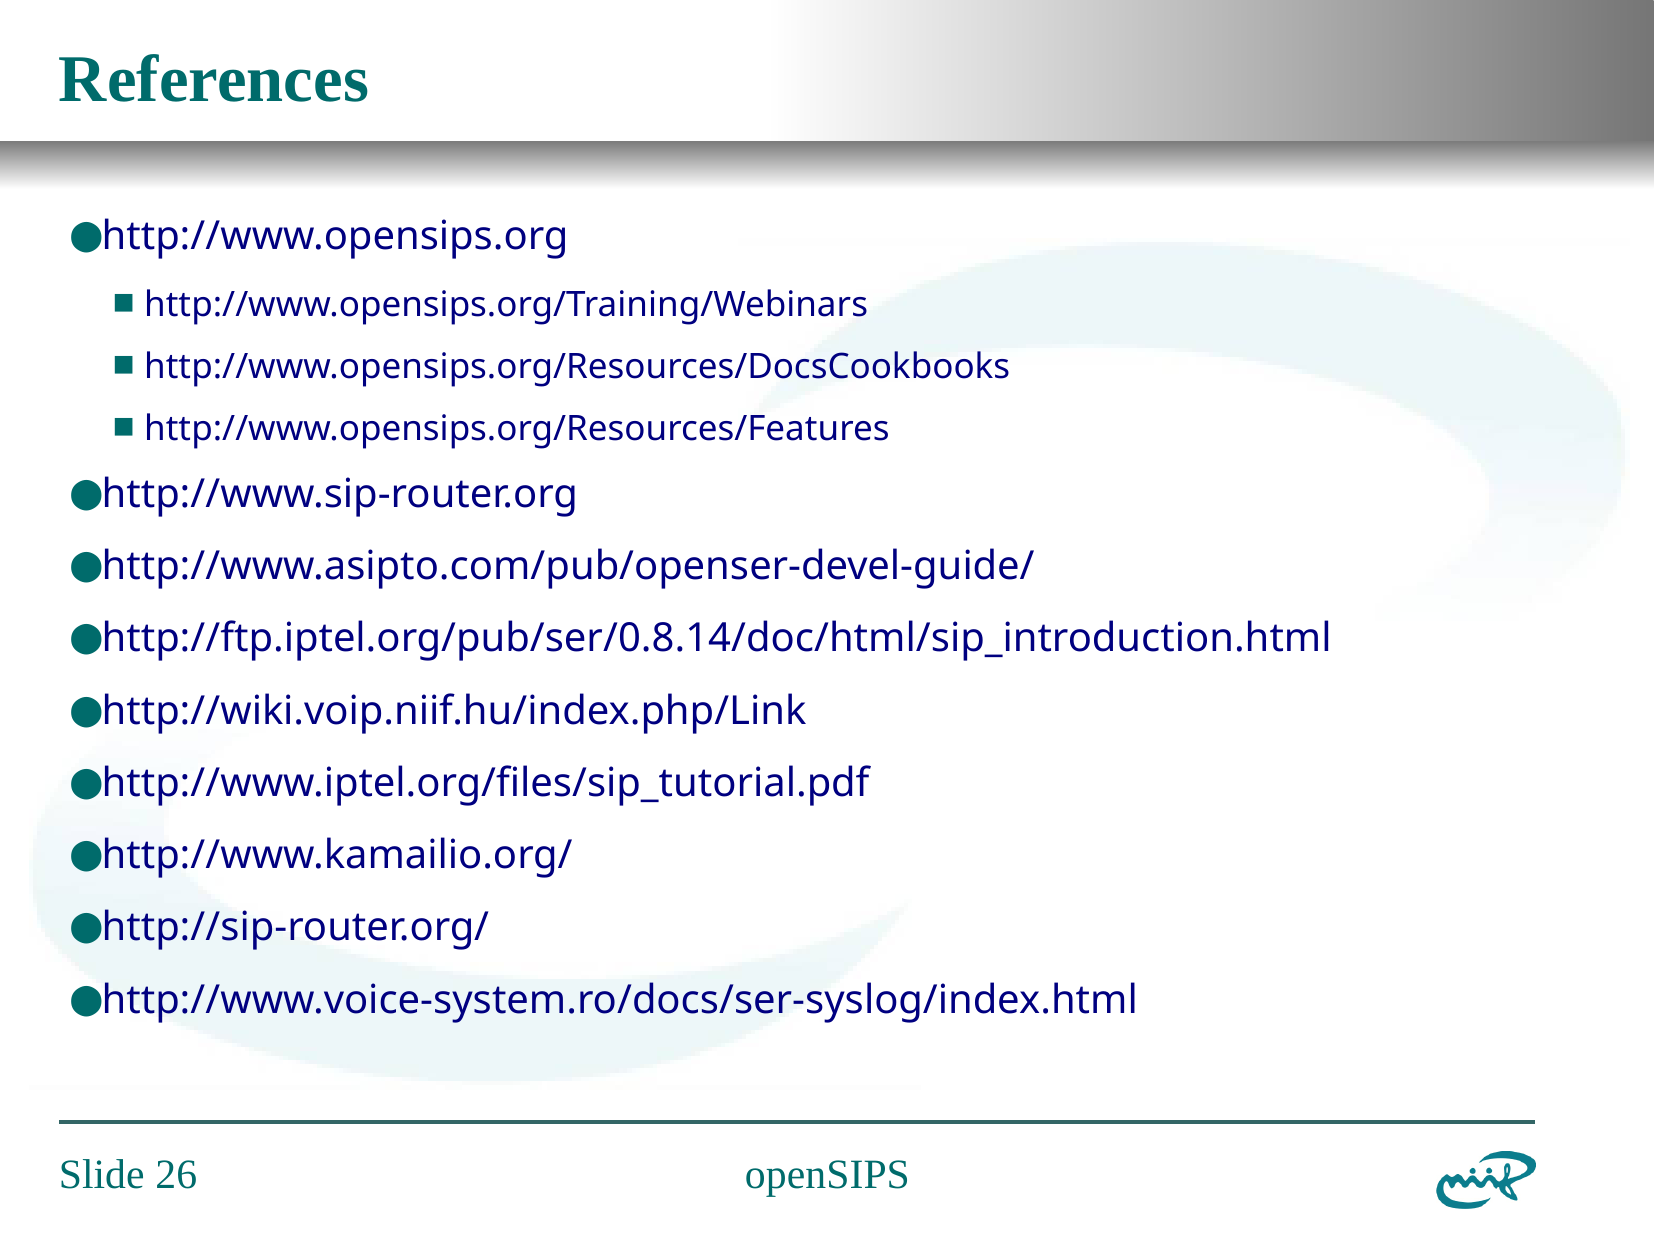

# References
http://www.opensips.org
http://www.opensips.org/Training/Webinars
http://www.opensips.org/Resources/DocsCookbooks
http://www.opensips.org/Resources/Features
http://www.sip-router.org
http://www.asipto.com/pub/openser-devel-guide/
http://ftp.iptel.org/pub/ser/0.8.14/doc/html/sip_introduction.html
http://wiki.voip.niif.hu/index.php/Link
http://www.iptel.org/files/sip_tutorial.pdf
http://www.kamailio.org/
http://sip-router.org/
http://www.voice-system.ro/docs/ser-syslog/index.html
26
openSIPS